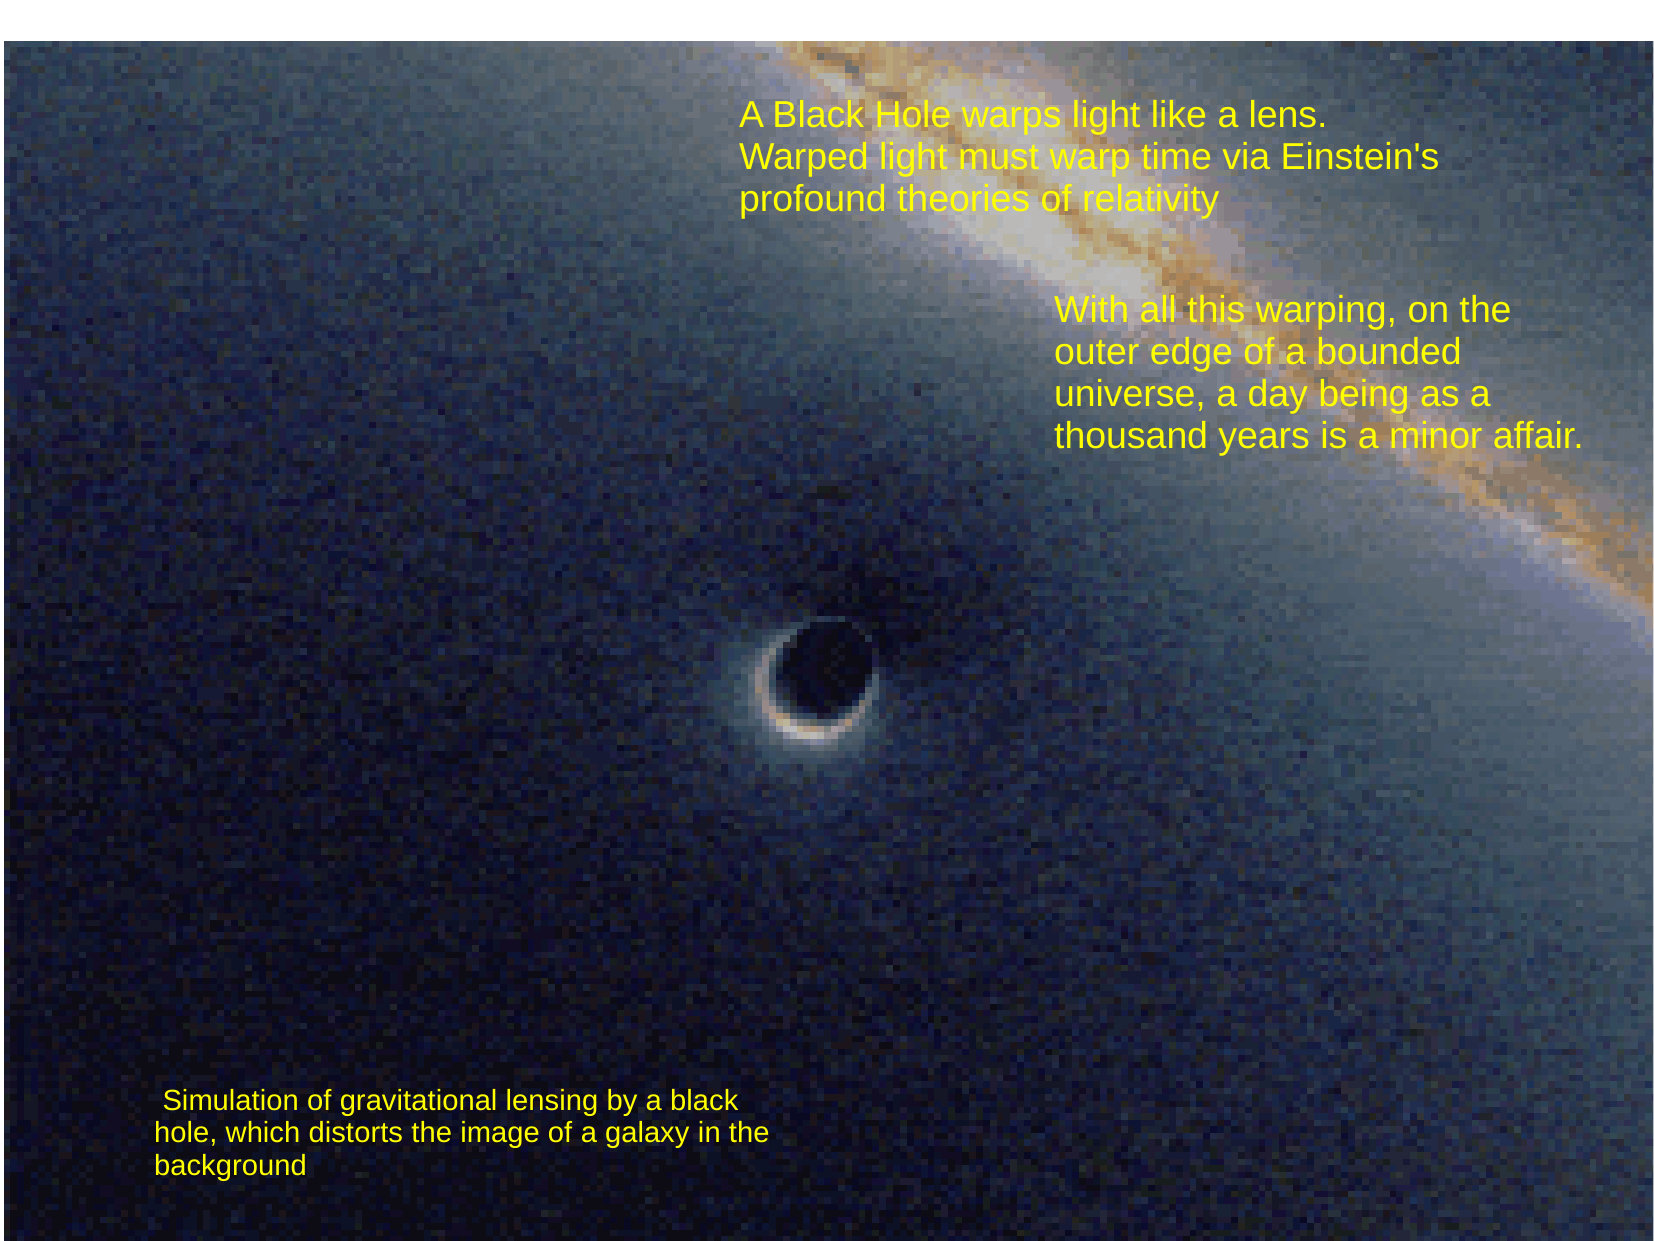

A Black Hole warps light like a lens.
Warped light must warp time via Einstein's profound theories of relativity
With all this warping, on the outer edge of a bounded universe, a day being as a thousand years is a minor affair.
 Simulation of gravitational lensing by a black hole, which distorts the image of a galaxy in the background